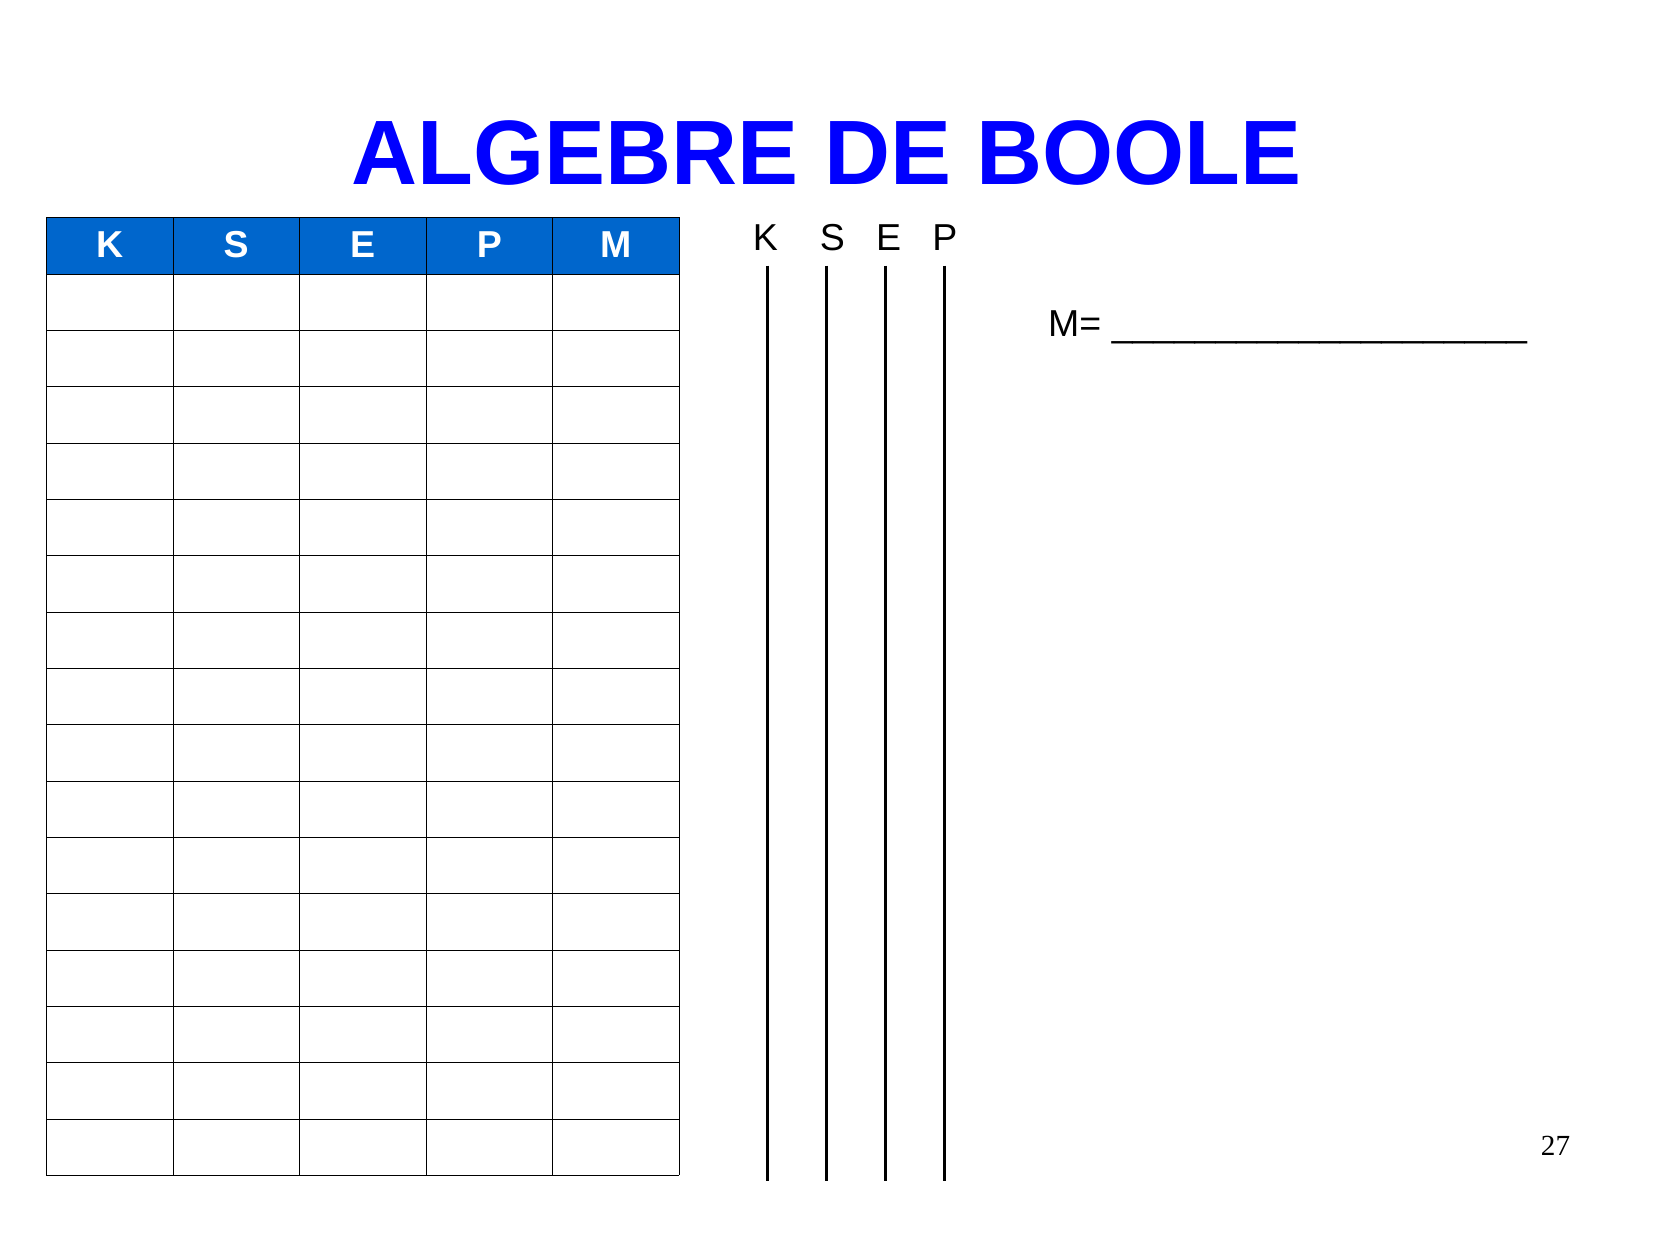

# ALGEBRE DE BOOLE
K S E P
| K | S | E | P | M |
| --- | --- | --- | --- | --- |
| | | | | |
| | | | | |
| | | | | |
| | | | | |
| | | | | |
| | | | | |
| | | | | |
| | | | | |
| | | | | |
| | | | | |
| | | | | |
| | | | | |
| | | | | |
| | | | | |
| | | | | |
| | | | | |
M= ____________________
27